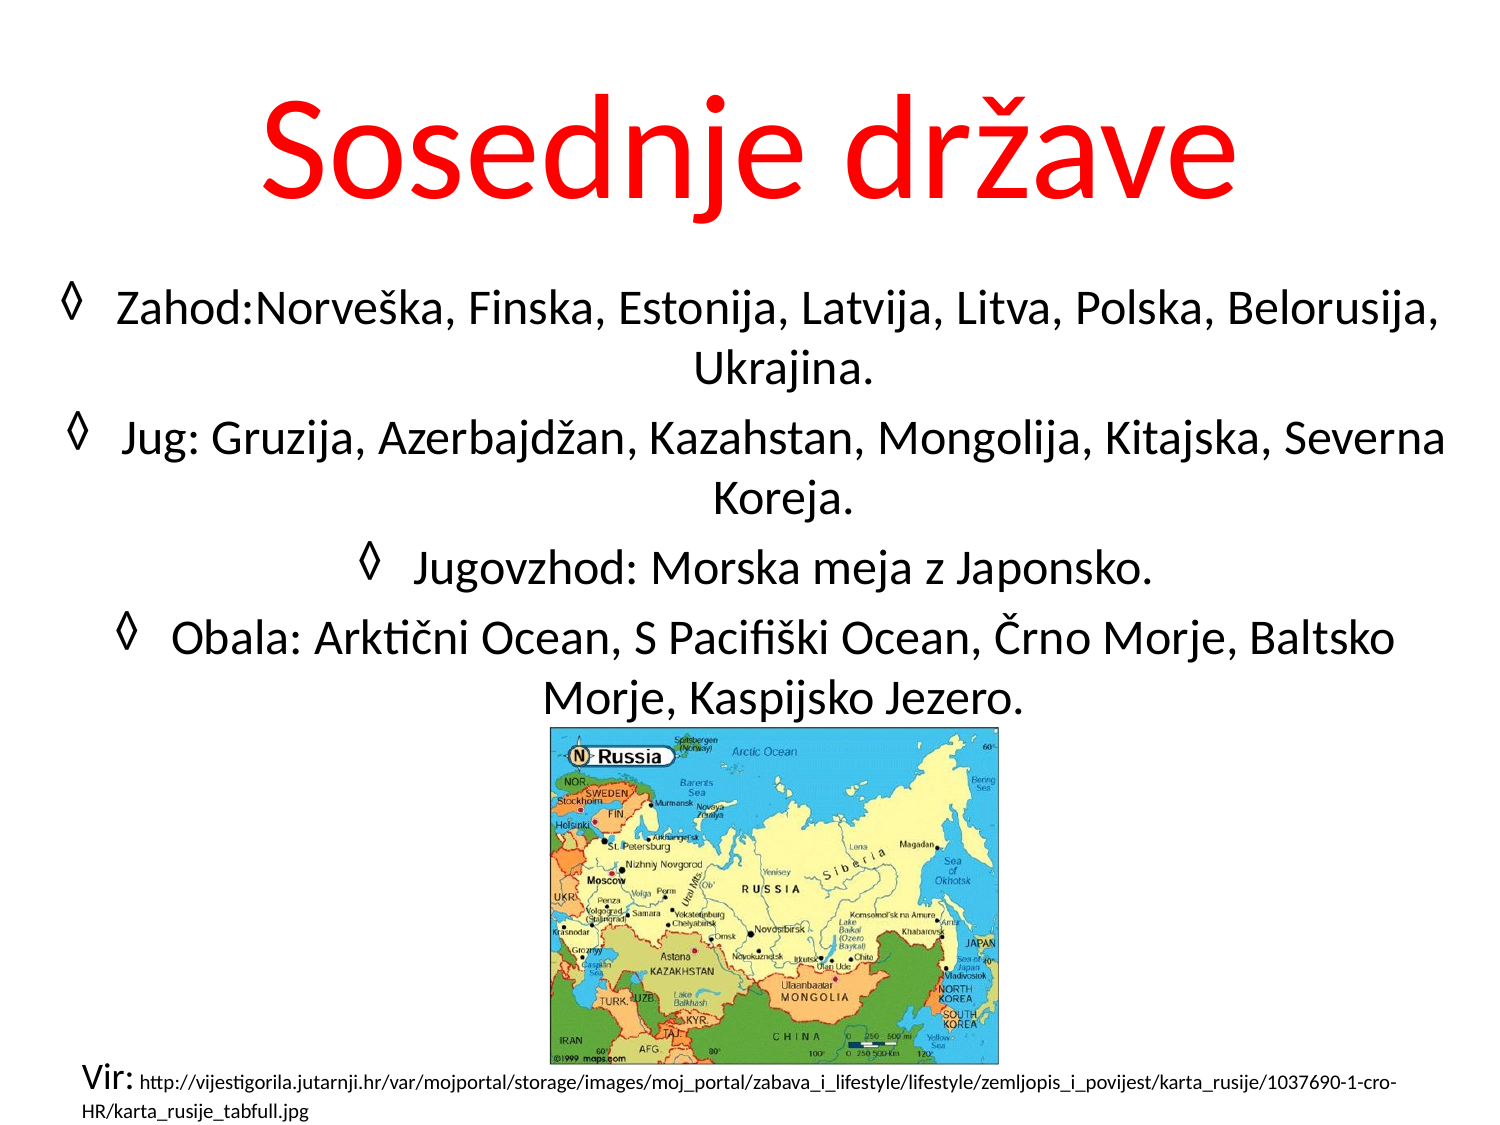

# Sosednje države
Zahod:Norveška, Finska, Estonija, Latvija, Litva, Polska, Belorusija, Ukrajina.
Jug: Gruzija, Azerbajdžan, Kazahstan, Mongolija, Kitajska, Severna Koreja.
Jugovzhod: Morska meja z Japonsko.
Obala: Arktični Ocean, S Pacifiški Ocean, Črno Morje, Baltsko Morje, Kaspijsko Jezero.
Vir: http://vijestigorila.jutarnji.hr/var/mojportal/storage/images/moj_portal/zabava_i_lifestyle/lifestyle/zemljopis_i_povijest/karta_rusije/1037690-1-cro-HR/karta_rusije_tabfull.jpg